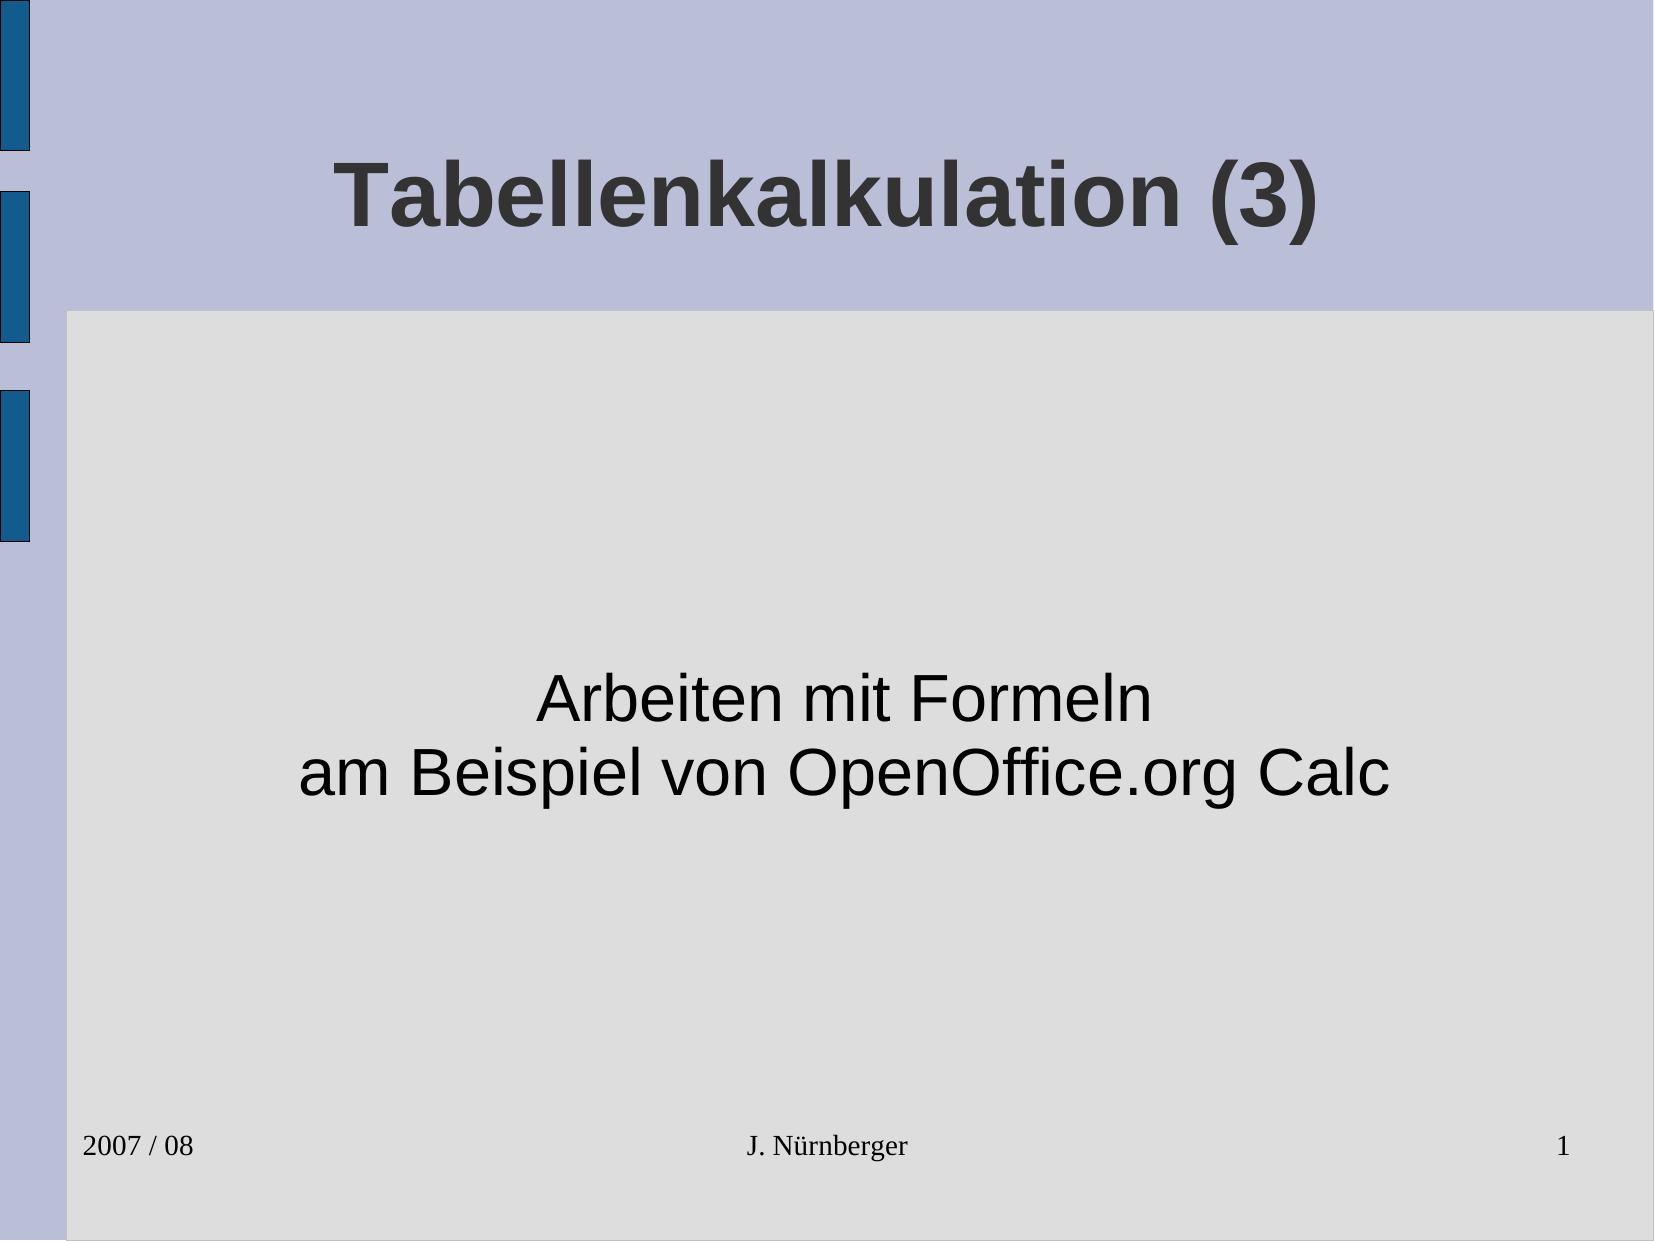

# Tabellenkalkulation (3)
Arbeiten mit Formeln
am Beispiel von OpenOffice.org Calc
2007 / 08
J. Nürnberger
1